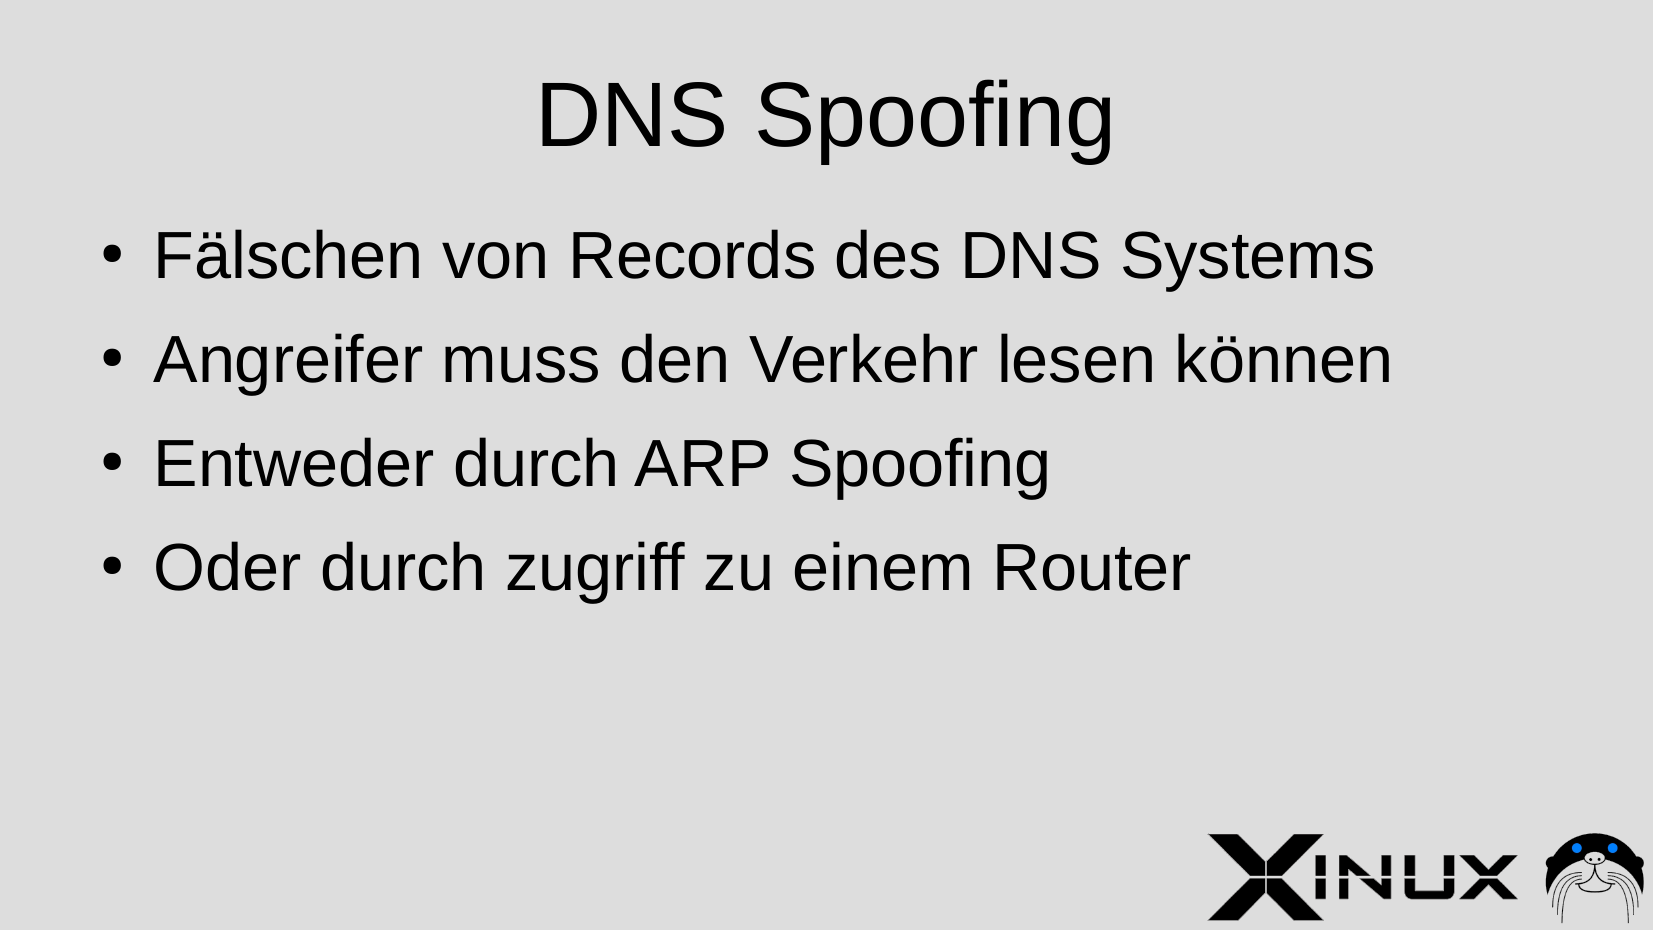

# DNS Spoofing
Fälschen von Records des DNS Systems
Angreifer muss den Verkehr lesen können
Entweder durch ARP Spoofing
Oder durch zugriff zu einem Router